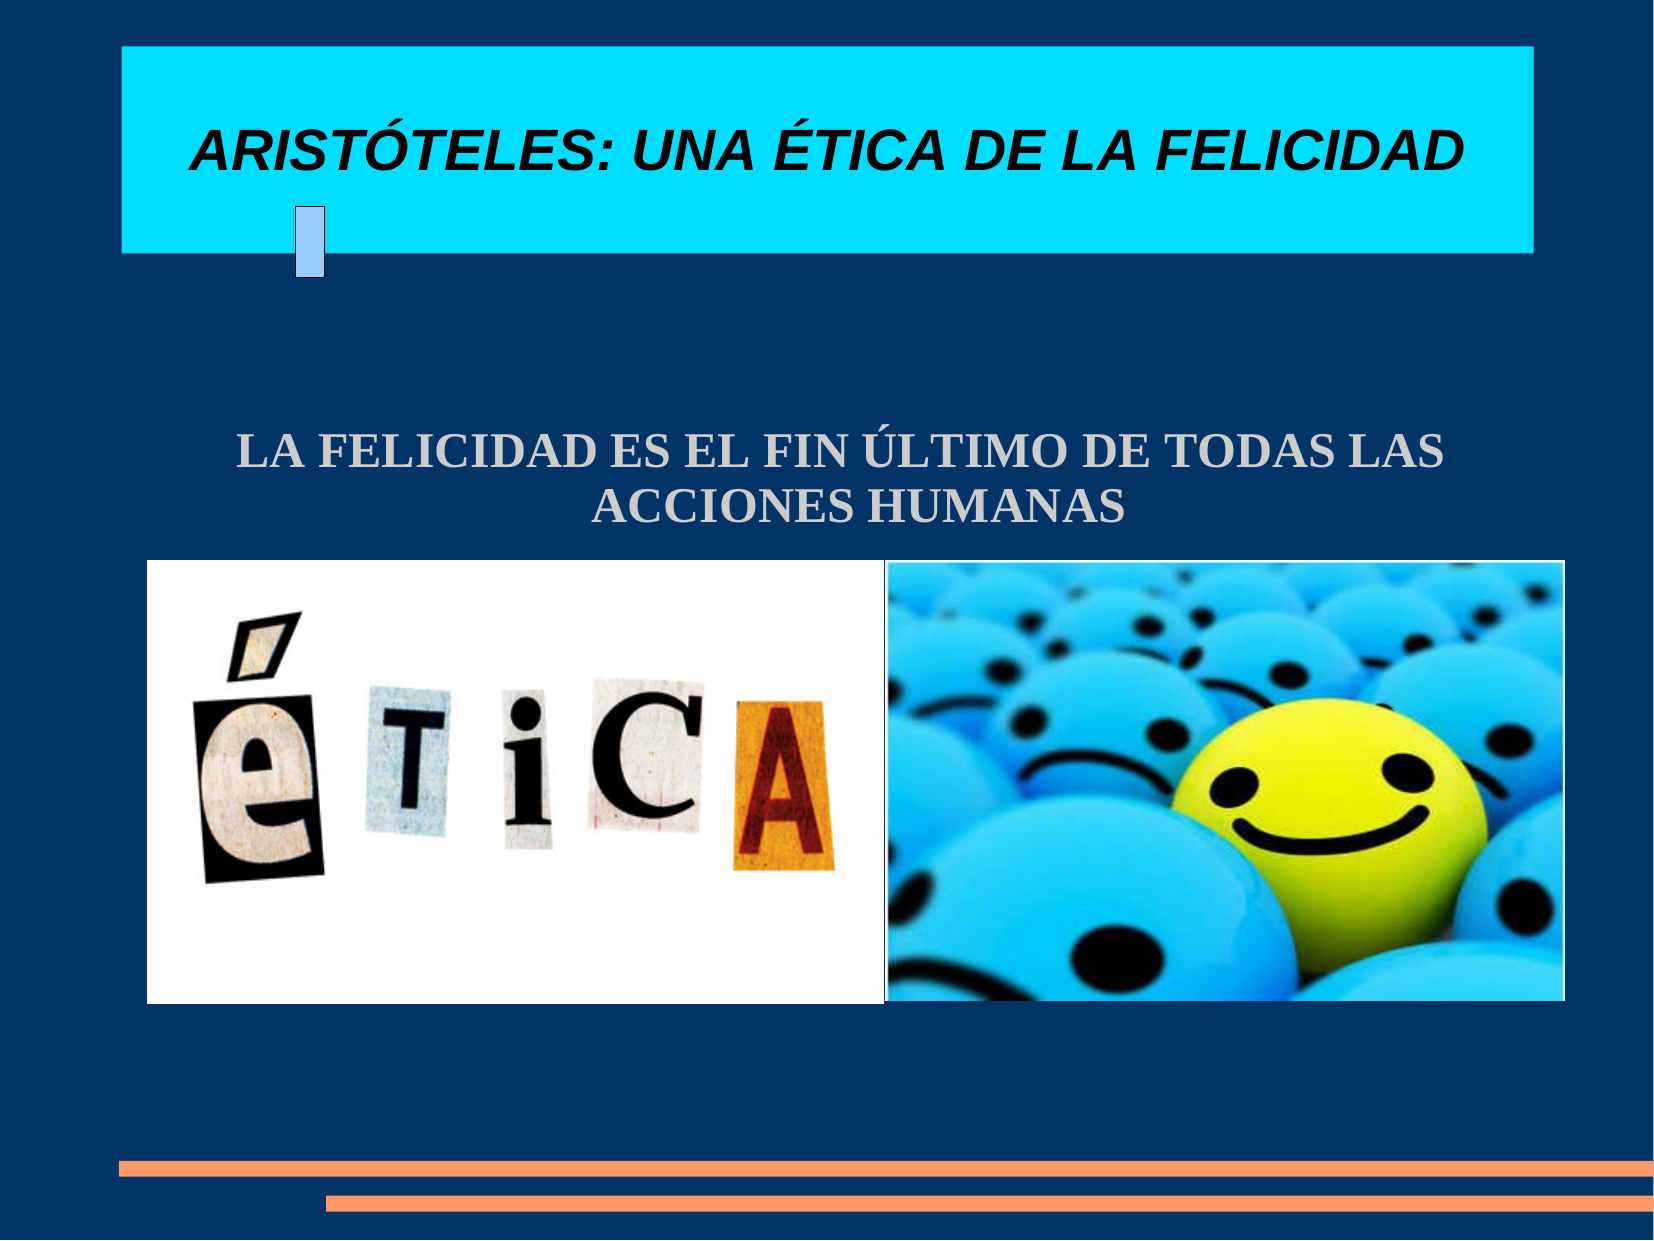

# ARISTÓTELES: UNA ÉTICA DE LA FELICIDAD
LA FELICIDAD ES EL FIN ÚLTIMO DE TODAS LAS ACCIONES HUMANAS